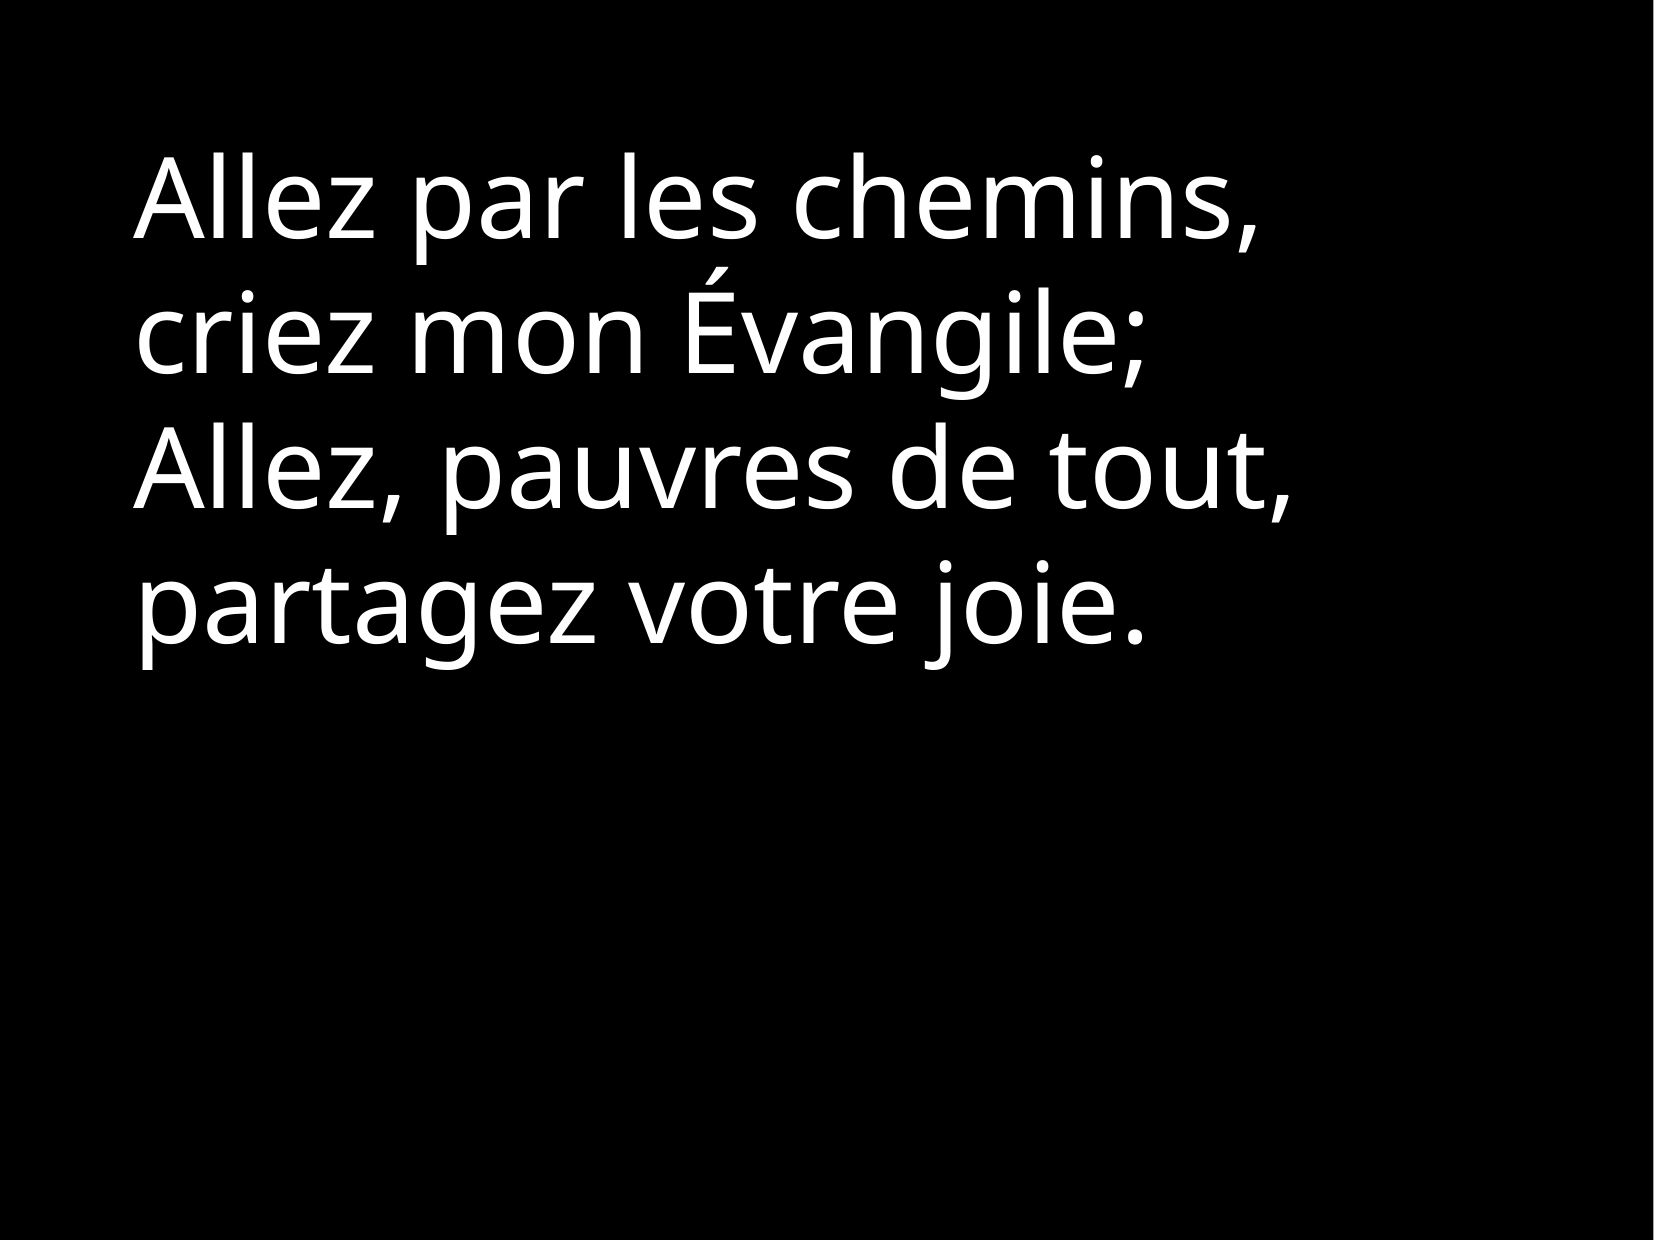

Allez par les chemins,
criez mon Évangile;
Allez, pauvres de tout,
partagez votre joie.